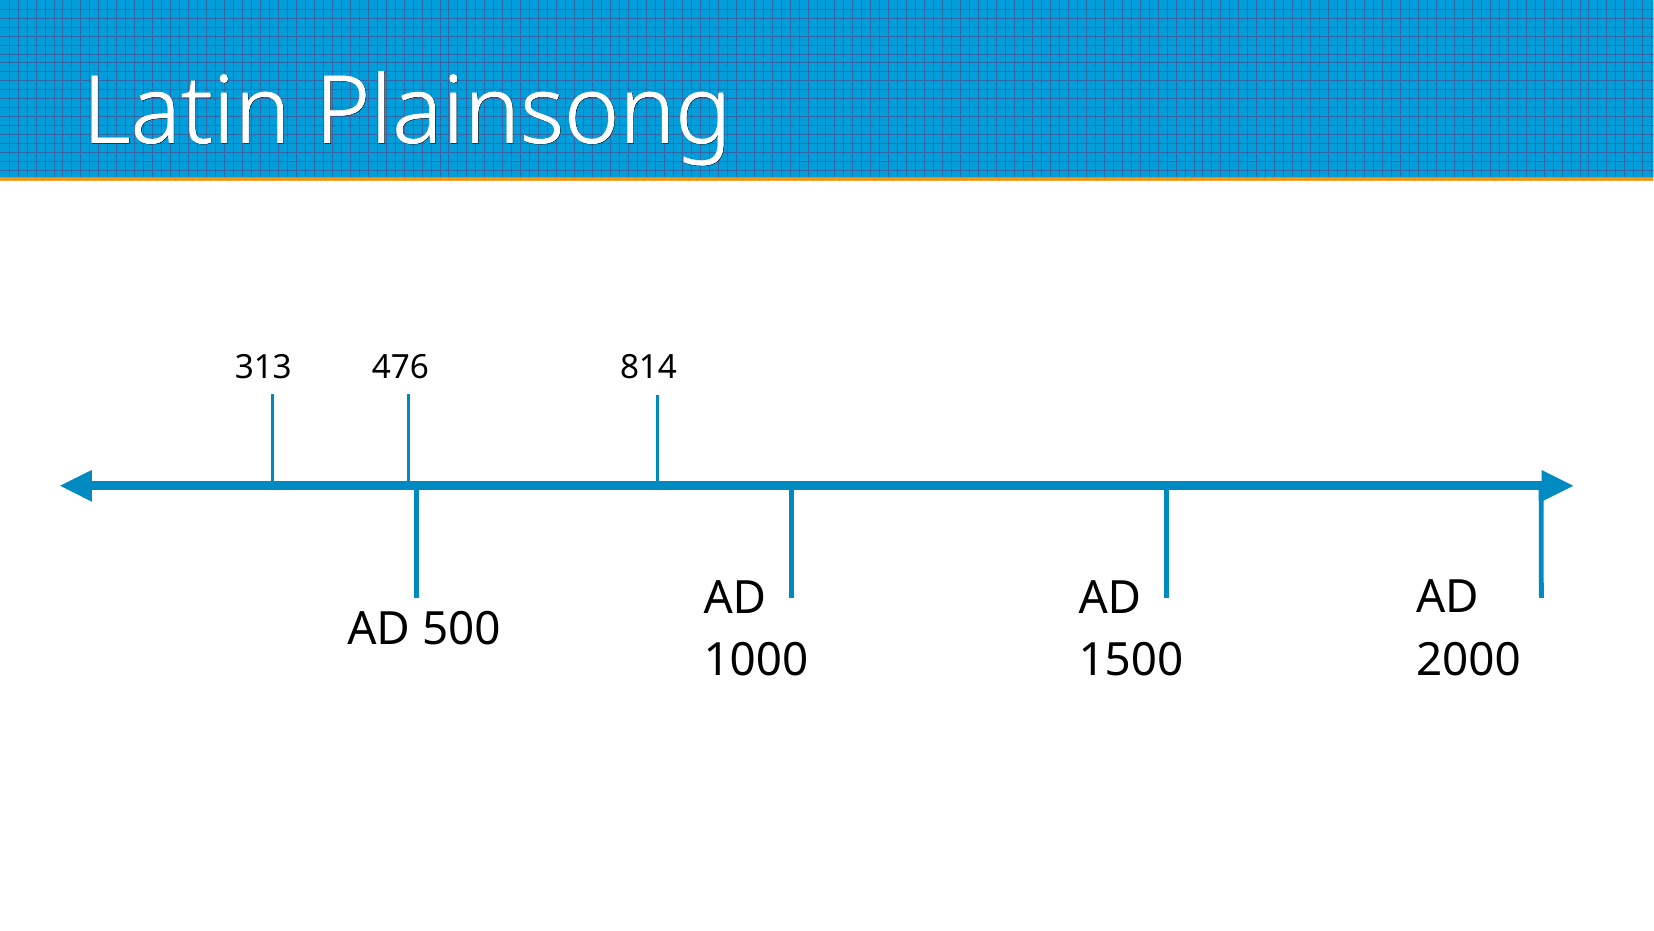

# Latin Plainsong
313
476
814
AD 2000
AD 500
AD 1000
AD 1500